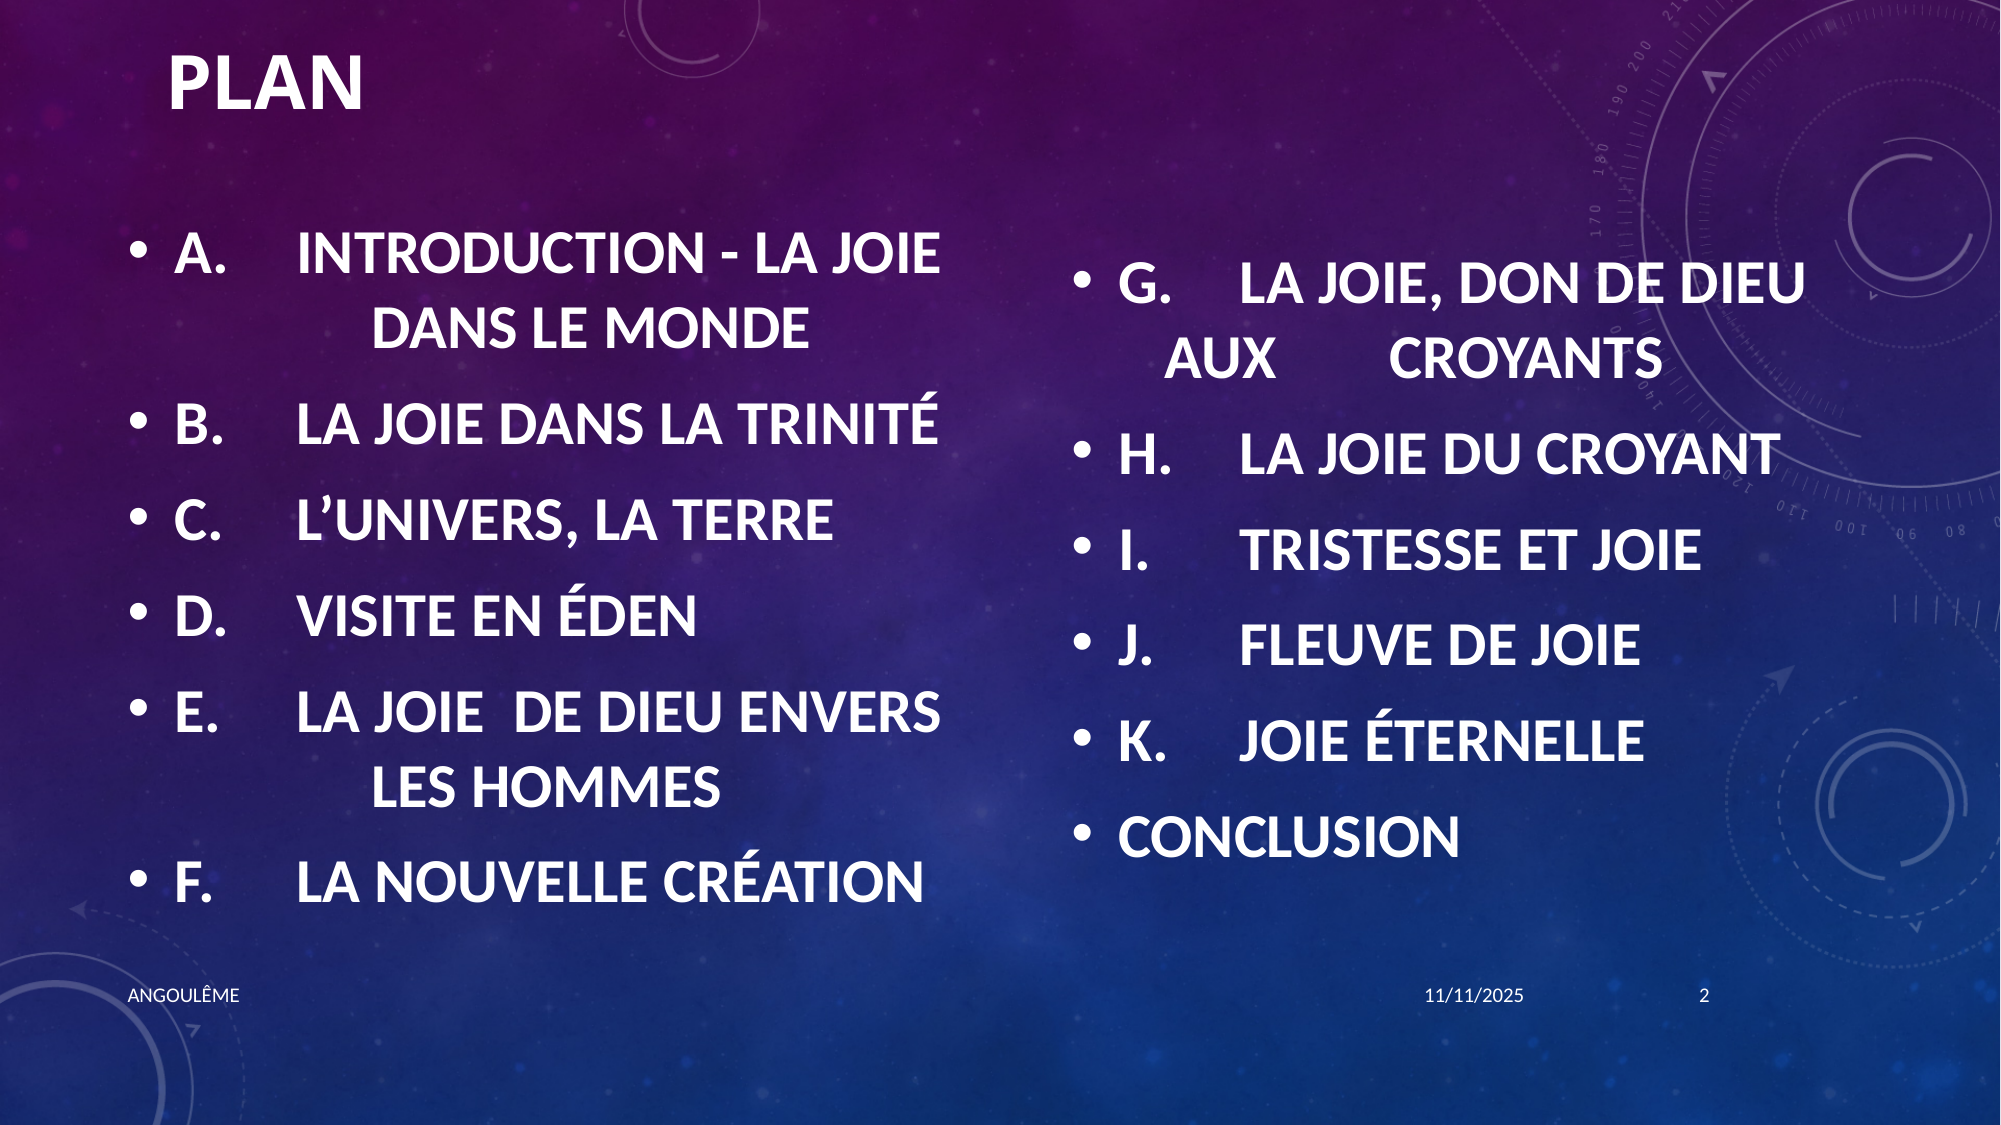

# plan
G.	LA JOIE, DON DE DIEU AUX 		CROYANTS
H.	LA JOIE DU CROYANT
I.	TRISTESSE ET JOIE
J.	FLEUVE DE JOIE
K. 	JOIE ÉTERNELLE
CONCLUSION
A.	INTRODUCTION - LA JOIE 			DANS LE MONDE
B.	LA JOIE DANS LA TRINITÉ
C.	L’UNIVERS, LA TERRE
D.	VISITE EN ÉDEN
E.	LA JOIE DE DIEU ENVERS 			LES HOMMES
F.	LA NOUVELLE CRÉATION
ANGOULÊME
11/11/2025
2